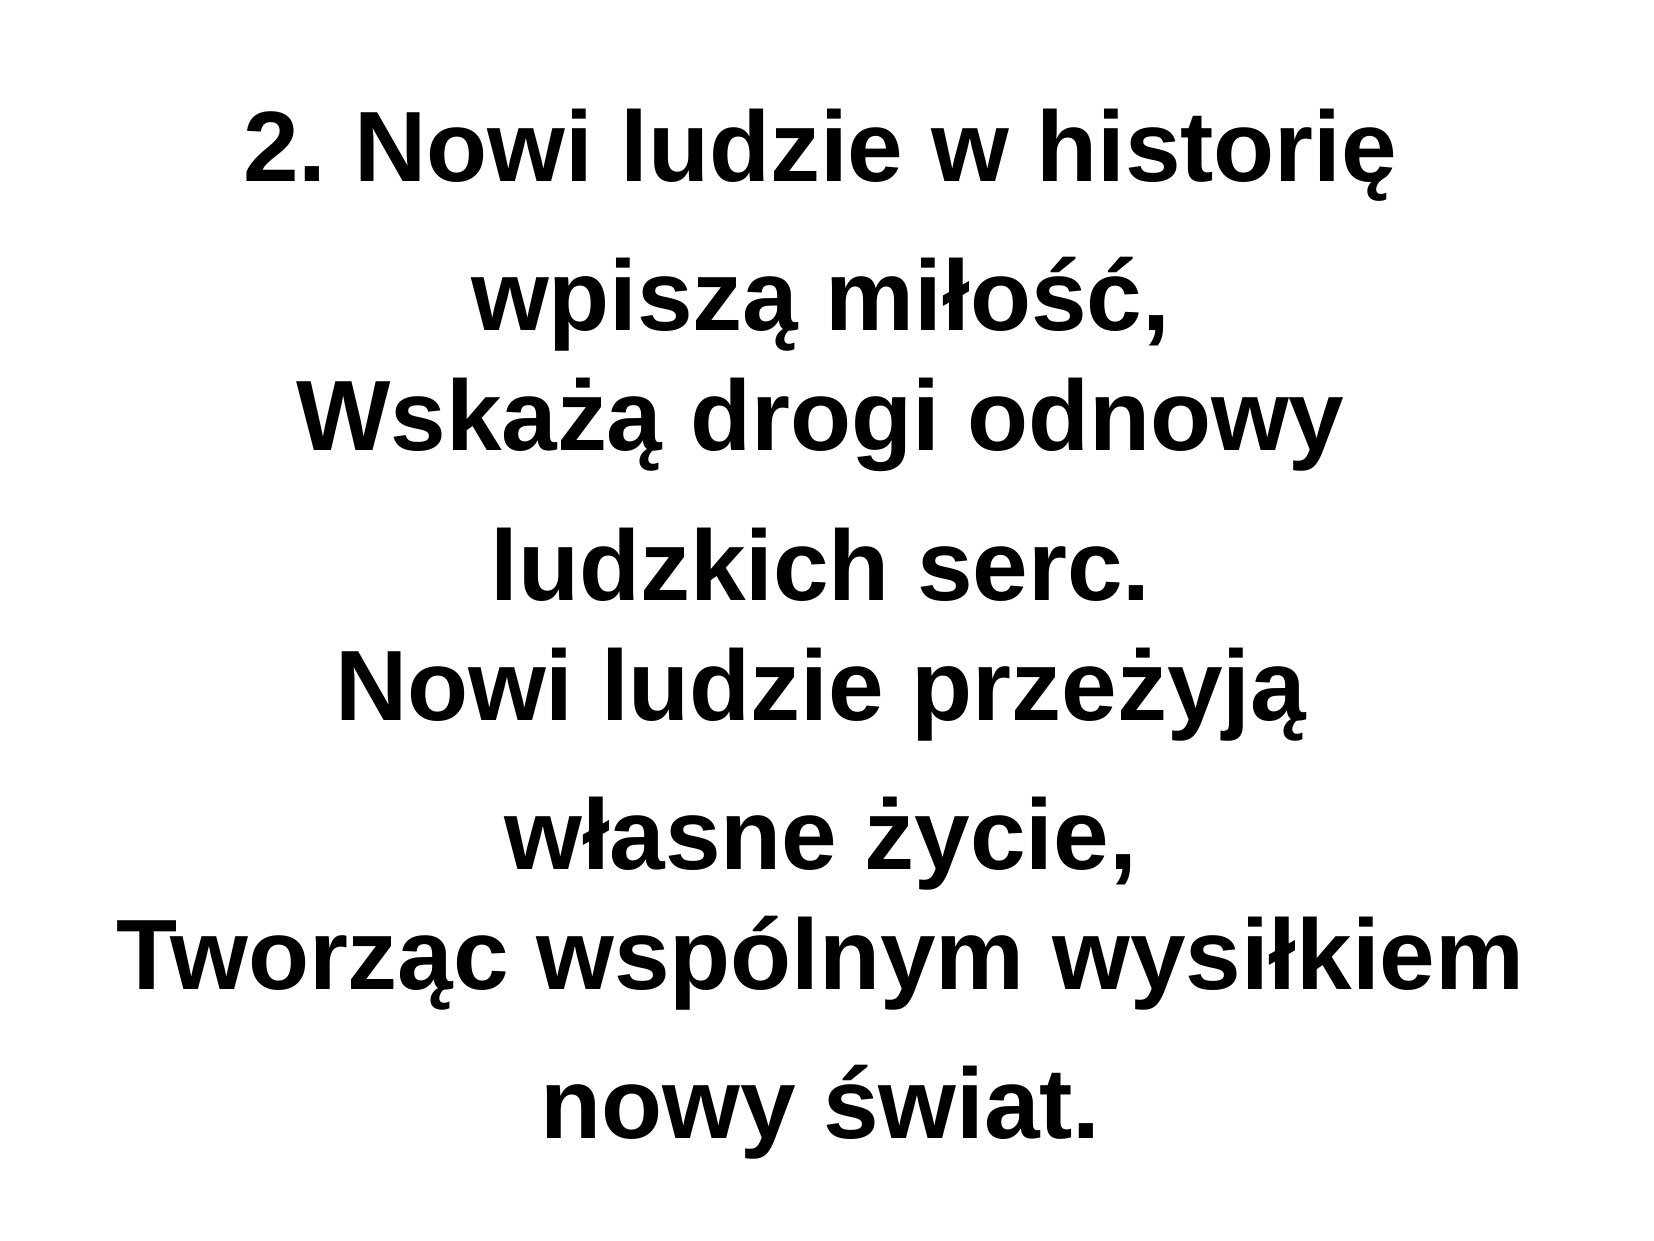

# 2. Nowi ludzie w historię
wpiszą miłość,
Wskażą drogi odnowy
ludzkich serc.
Nowi ludzie przeżyją
własne życie,
Tworząc wspólnym wysiłkiem
nowy świat.